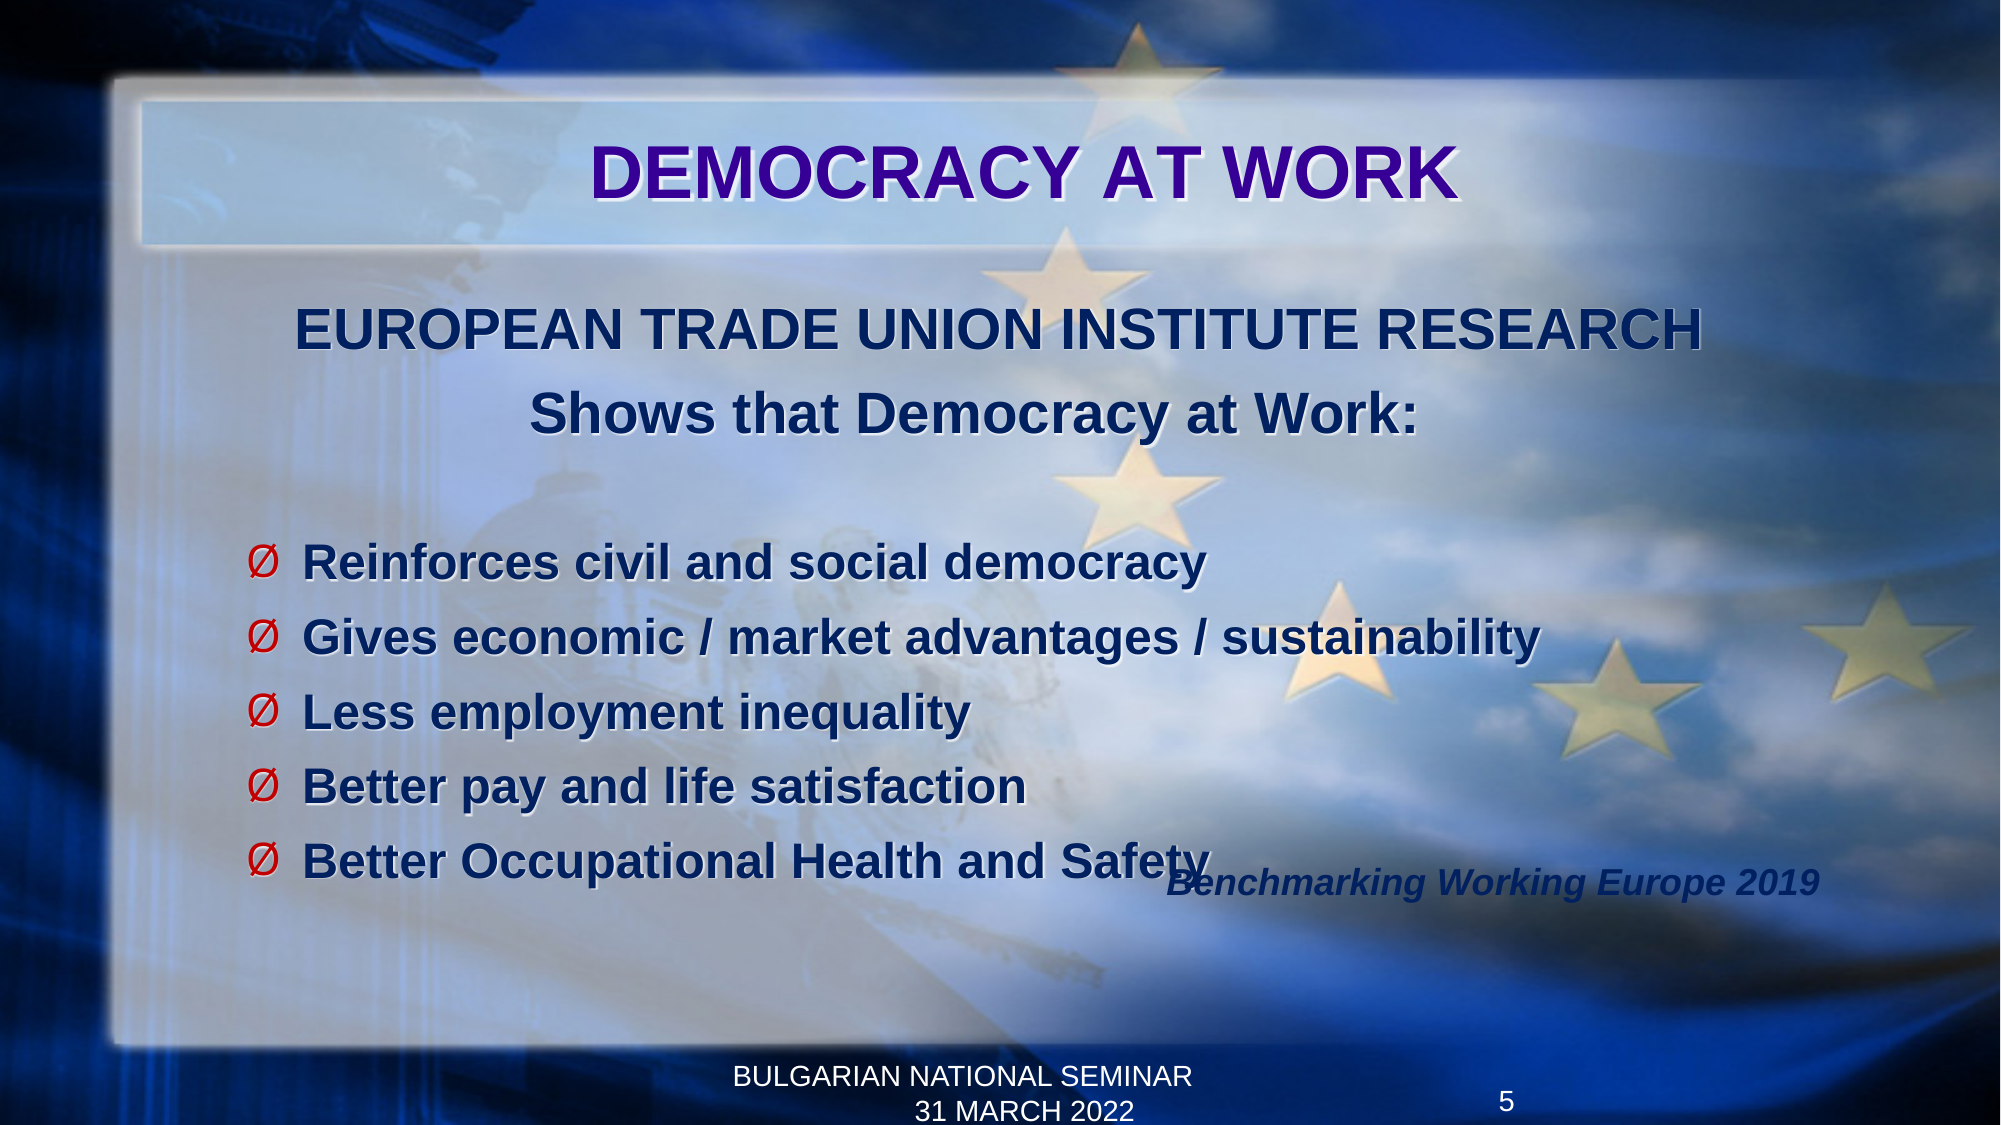

# DEMOCRACY AT WORK
 EUROPEAN TRADE UNION INSTITUTE RESEARCH
Shows that Democracy at Work:
Reinforces civil and social democracy
Gives economic / market advantages / sustainability
Less employment inequality
Better pay and life satisfaction
Better Occupational Health and Safety
Benchmarking Working Europe 2019
BULGARIAN NATIONAL SEMINAR 31 MARCH 2022